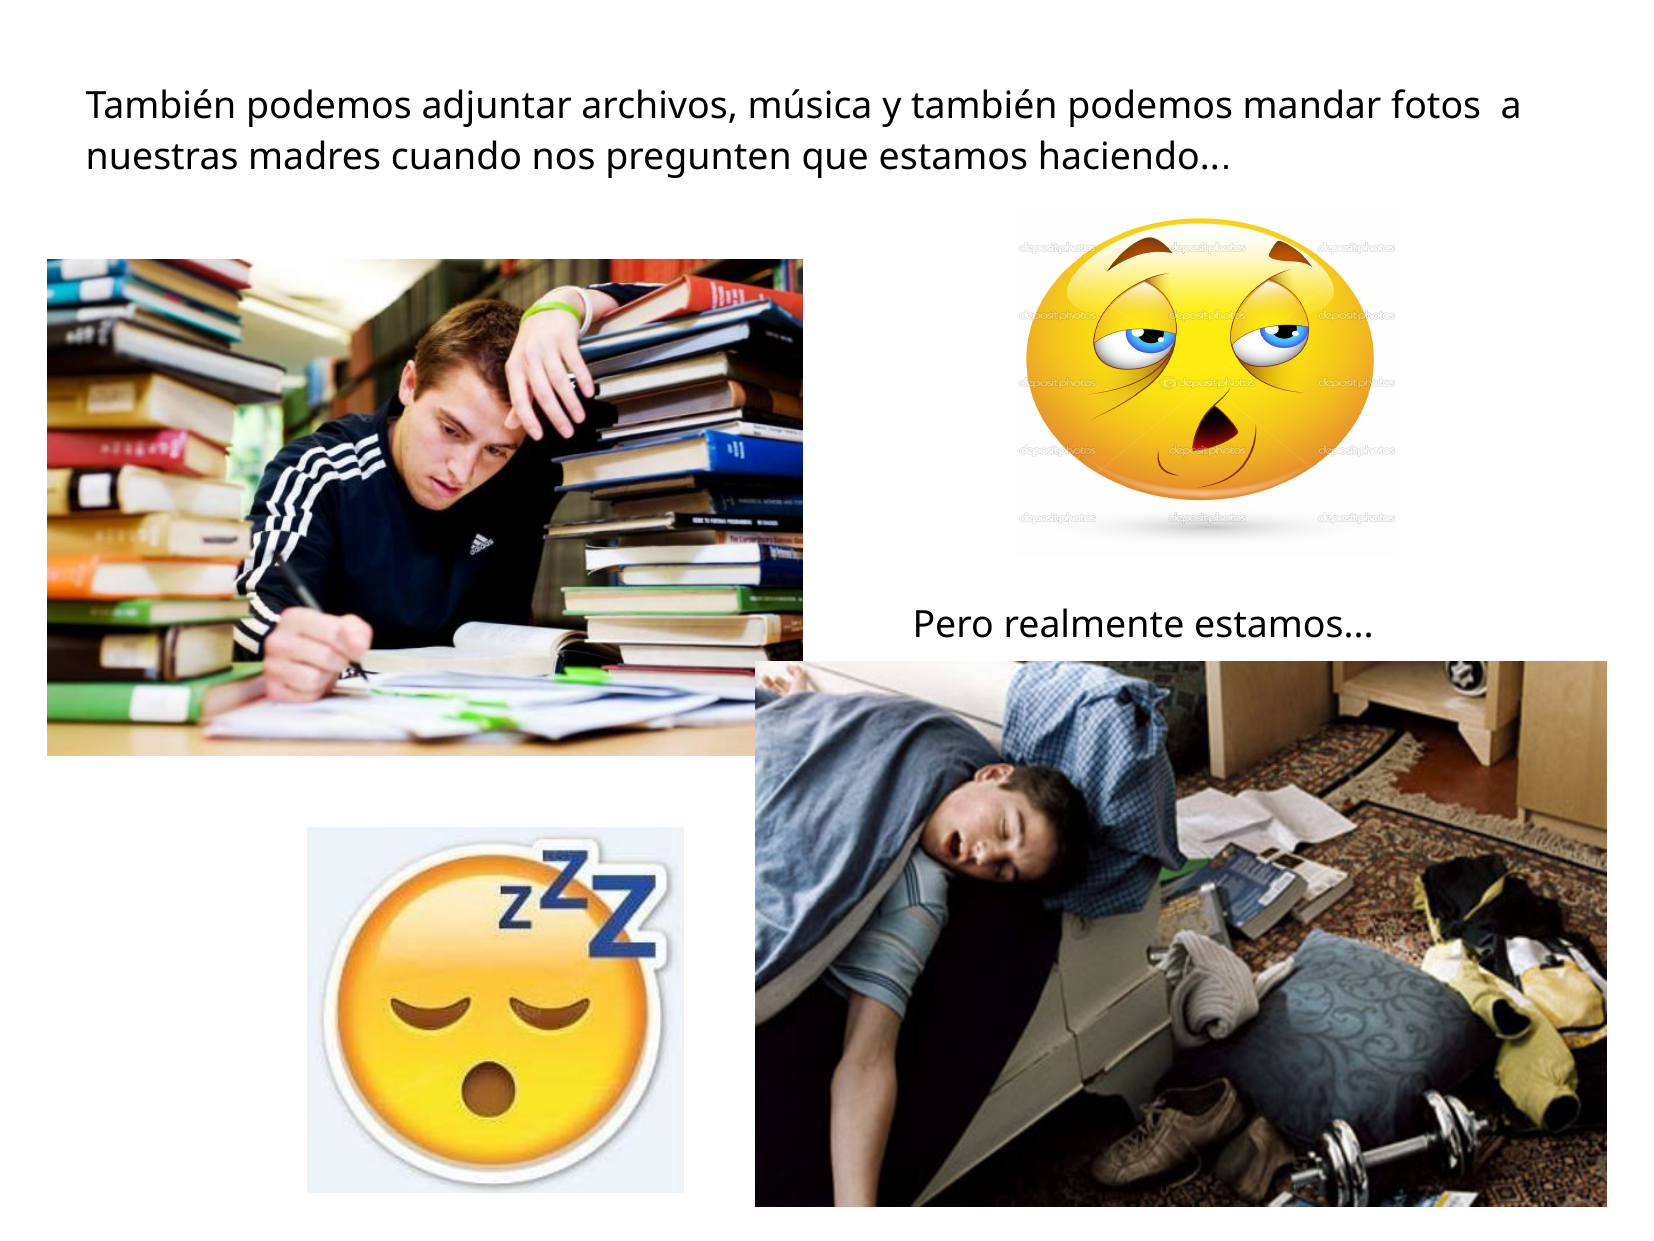

También podemos adjuntar archivos, música y también podemos mandar fotos a nuestras madres cuando nos pregunten que estamos haciendo...
Pero realmente estamos...